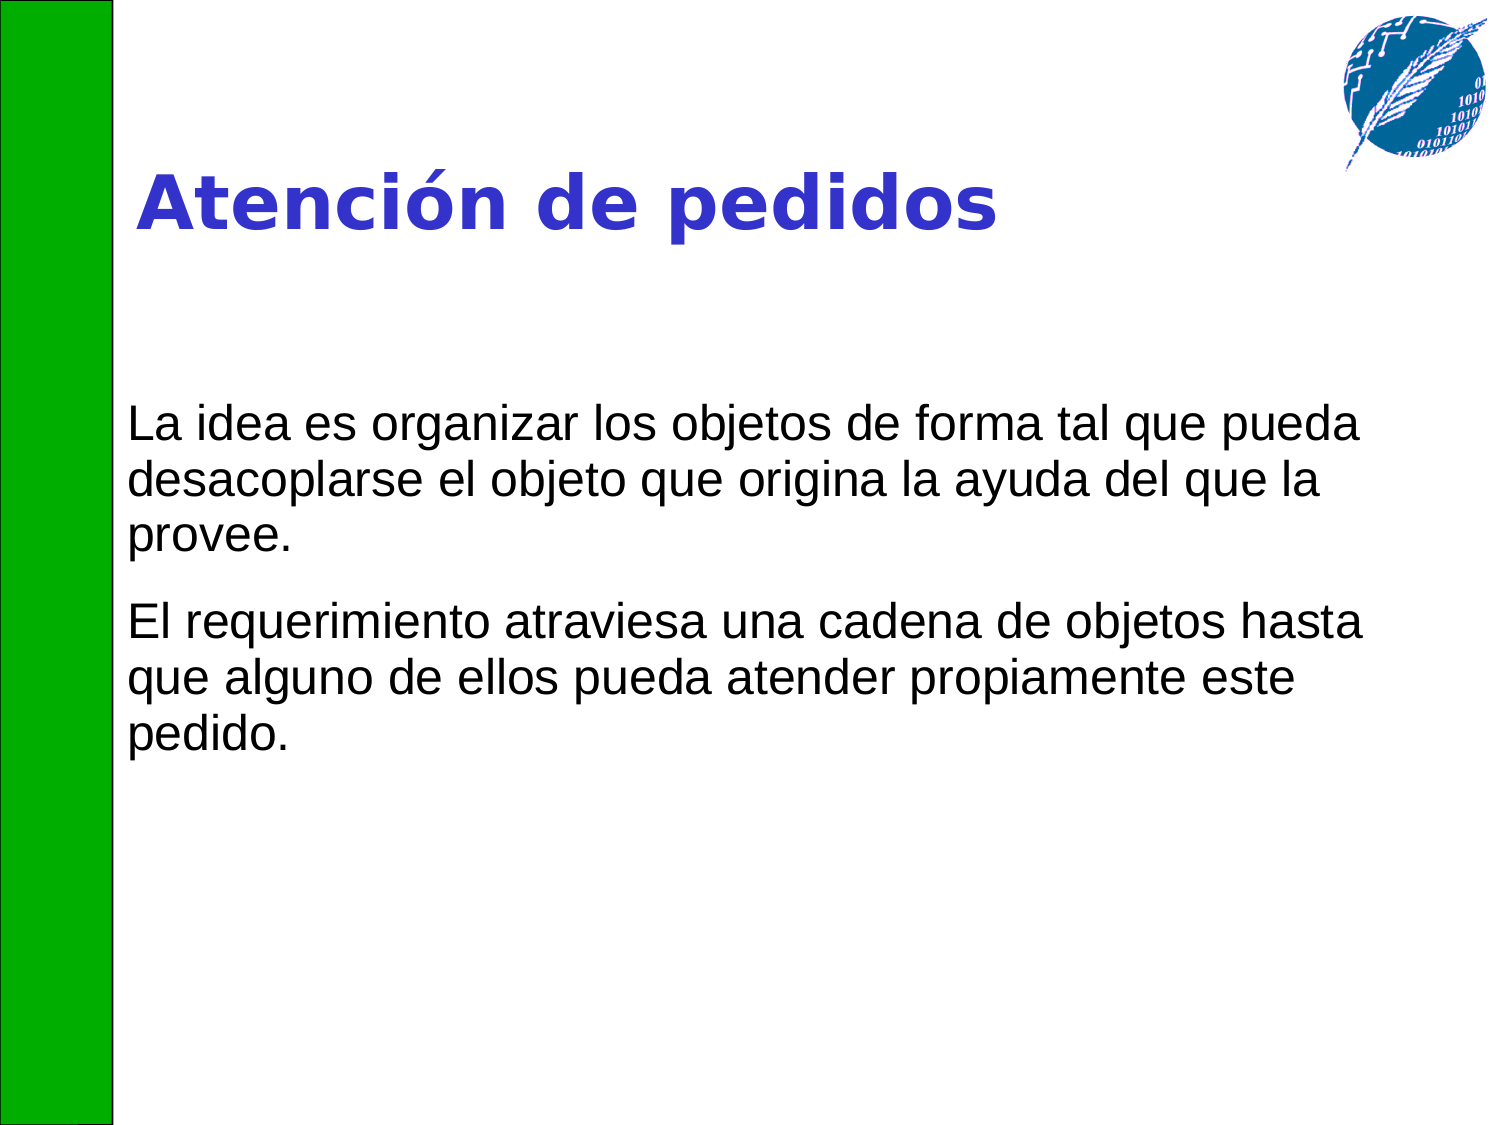

# Atención de pedidos
La idea es organizar los objetos de forma tal que pueda desacoplarse el objeto que origina la ayuda del que la provee.
El requerimiento atraviesa una cadena de objetos hasta que alguno de ellos pueda atender propiamente este pedido.